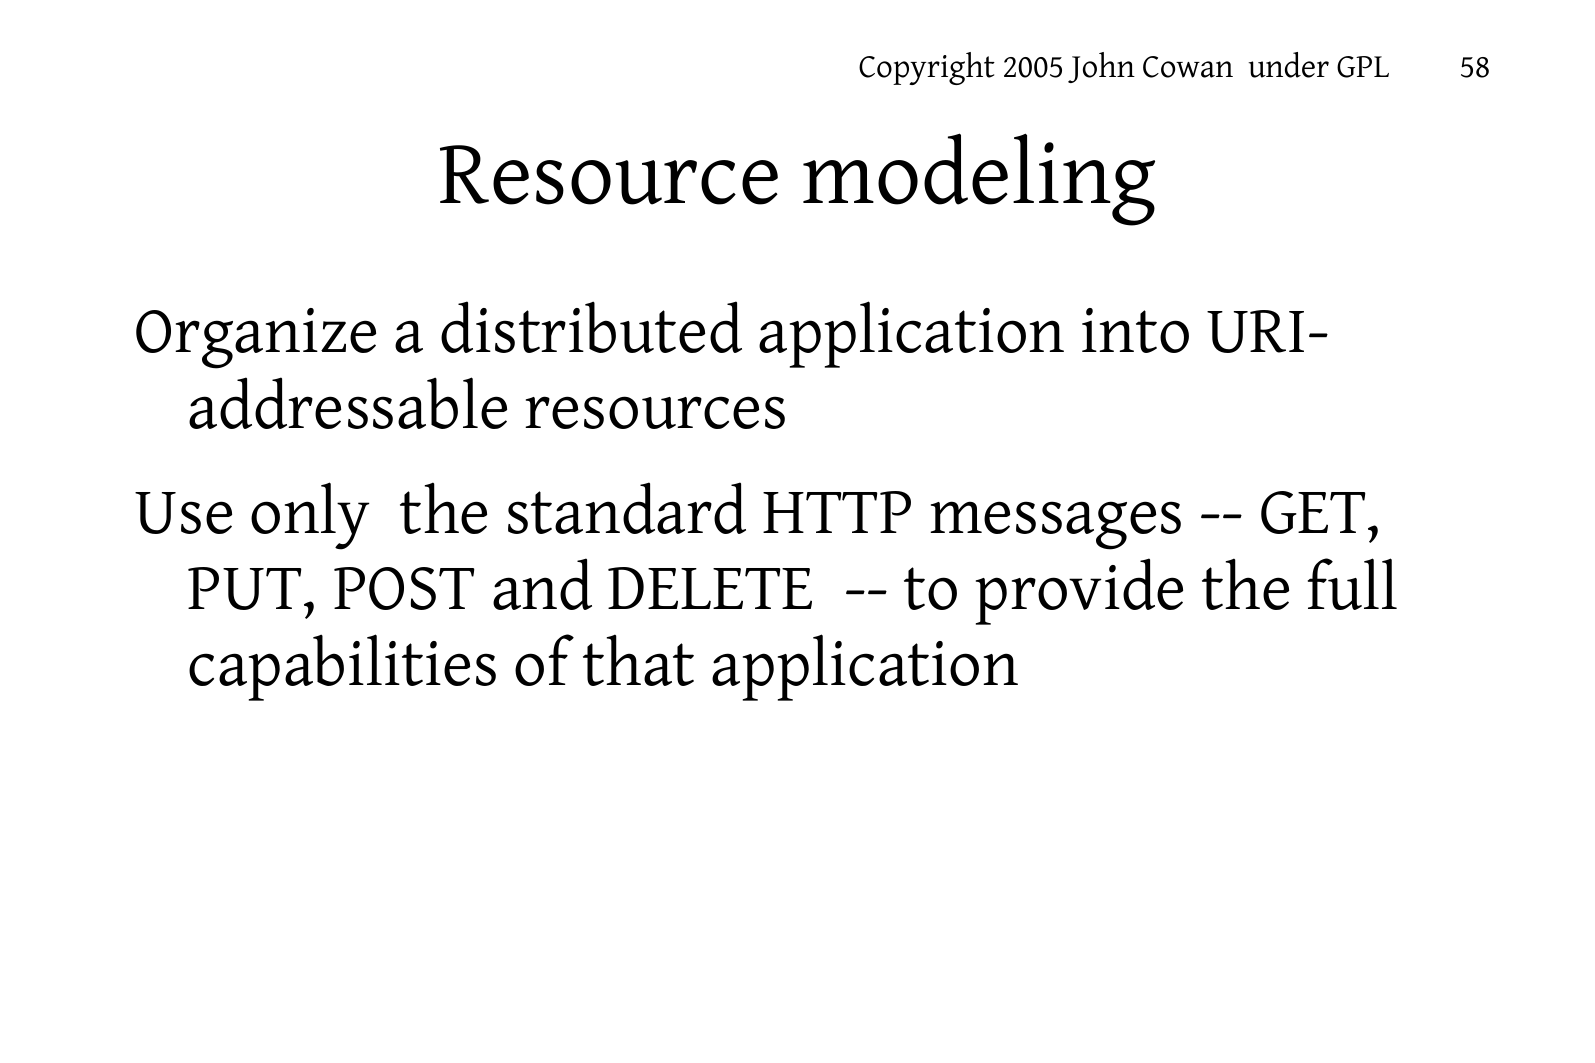

# Resource modeling
Organize a distributed application into URI- addressable resources
Use only the standard HTTP messages -- GET, PUT, POST and DELETE -- to provide the full capabilities of that application